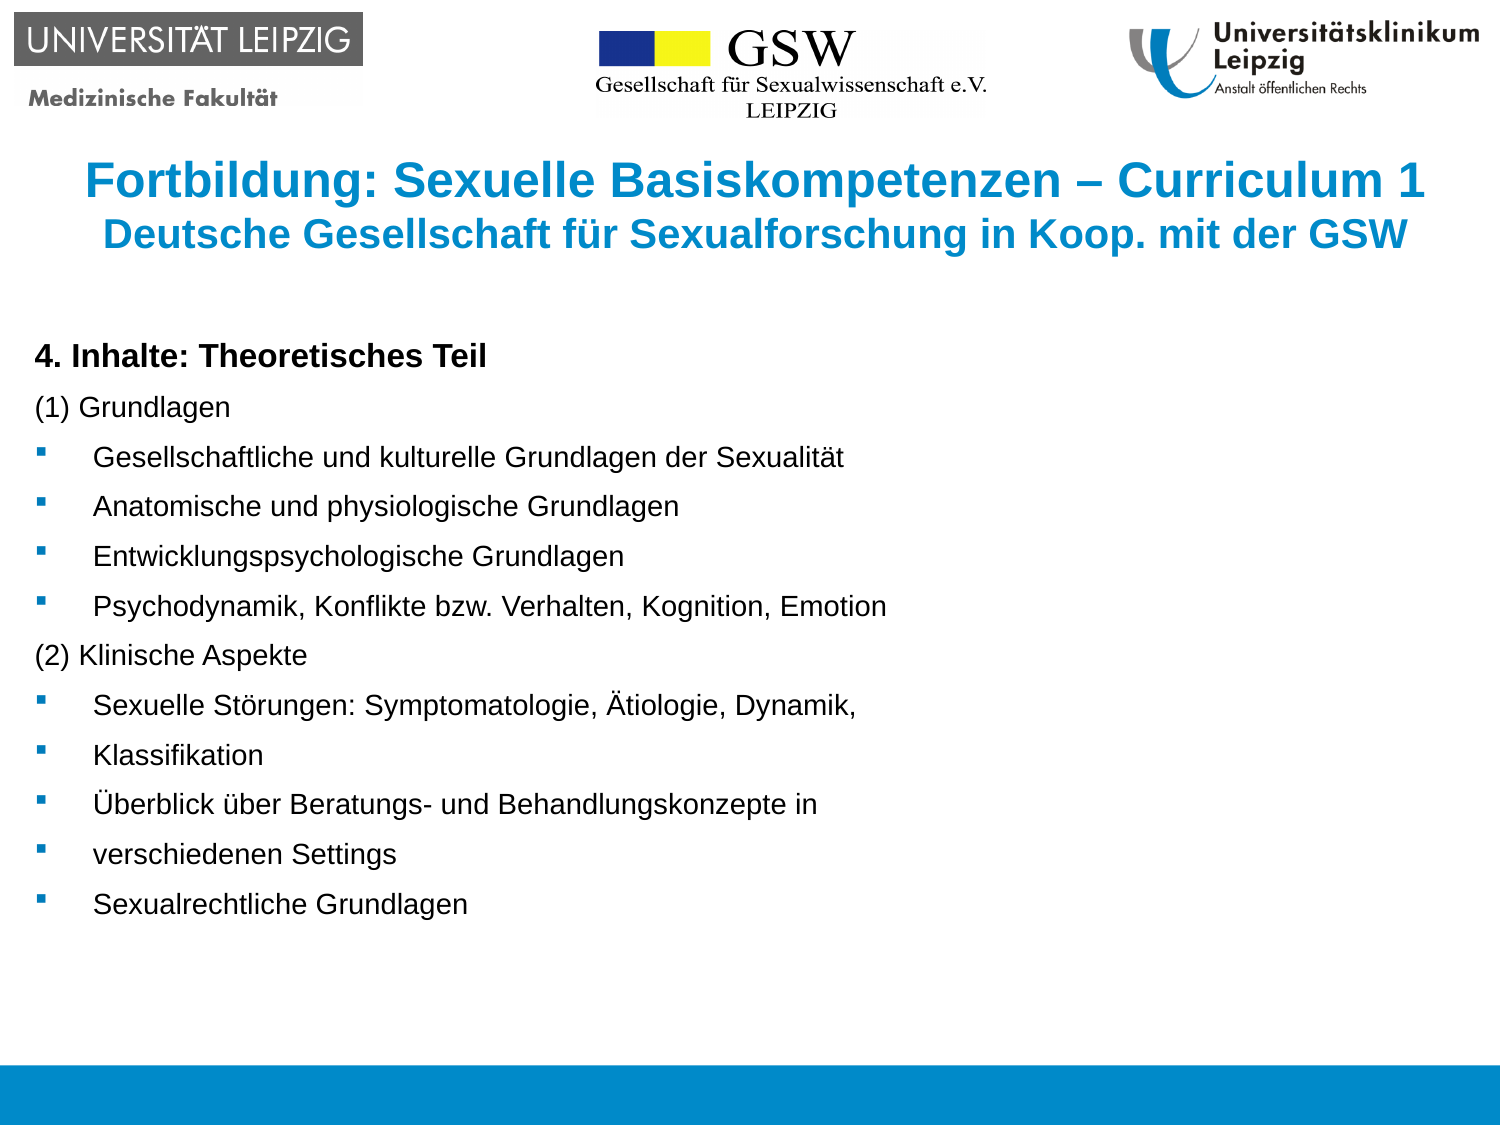

© Universitätsmedizin Leipzig
# Fortbildung: Sexuelle Basiskompetenzen – Curriculum 1 Deutsche Gesellschaft für Sexualforschung in Koop. mit der GSW
4. Inhalte: Theoretisches Teil
(1) Grundlagen
Gesellschaftliche und kulturelle Grundlagen der Sexualität
Anatomische und physiologische Grundlagen
Entwicklungspsychologische Grundlagen
Psychodynamik, Konflikte bzw. Verhalten, Kognition, Emotion
(2) Klinische Aspekte
Sexuelle Störungen: Symptomatologie, Ätiologie, Dynamik,
Klassifikation
Überblick über Beratungs- und Behandlungskonzepte in
verschiedenen Settings
Sexualrechtliche Grundlagen